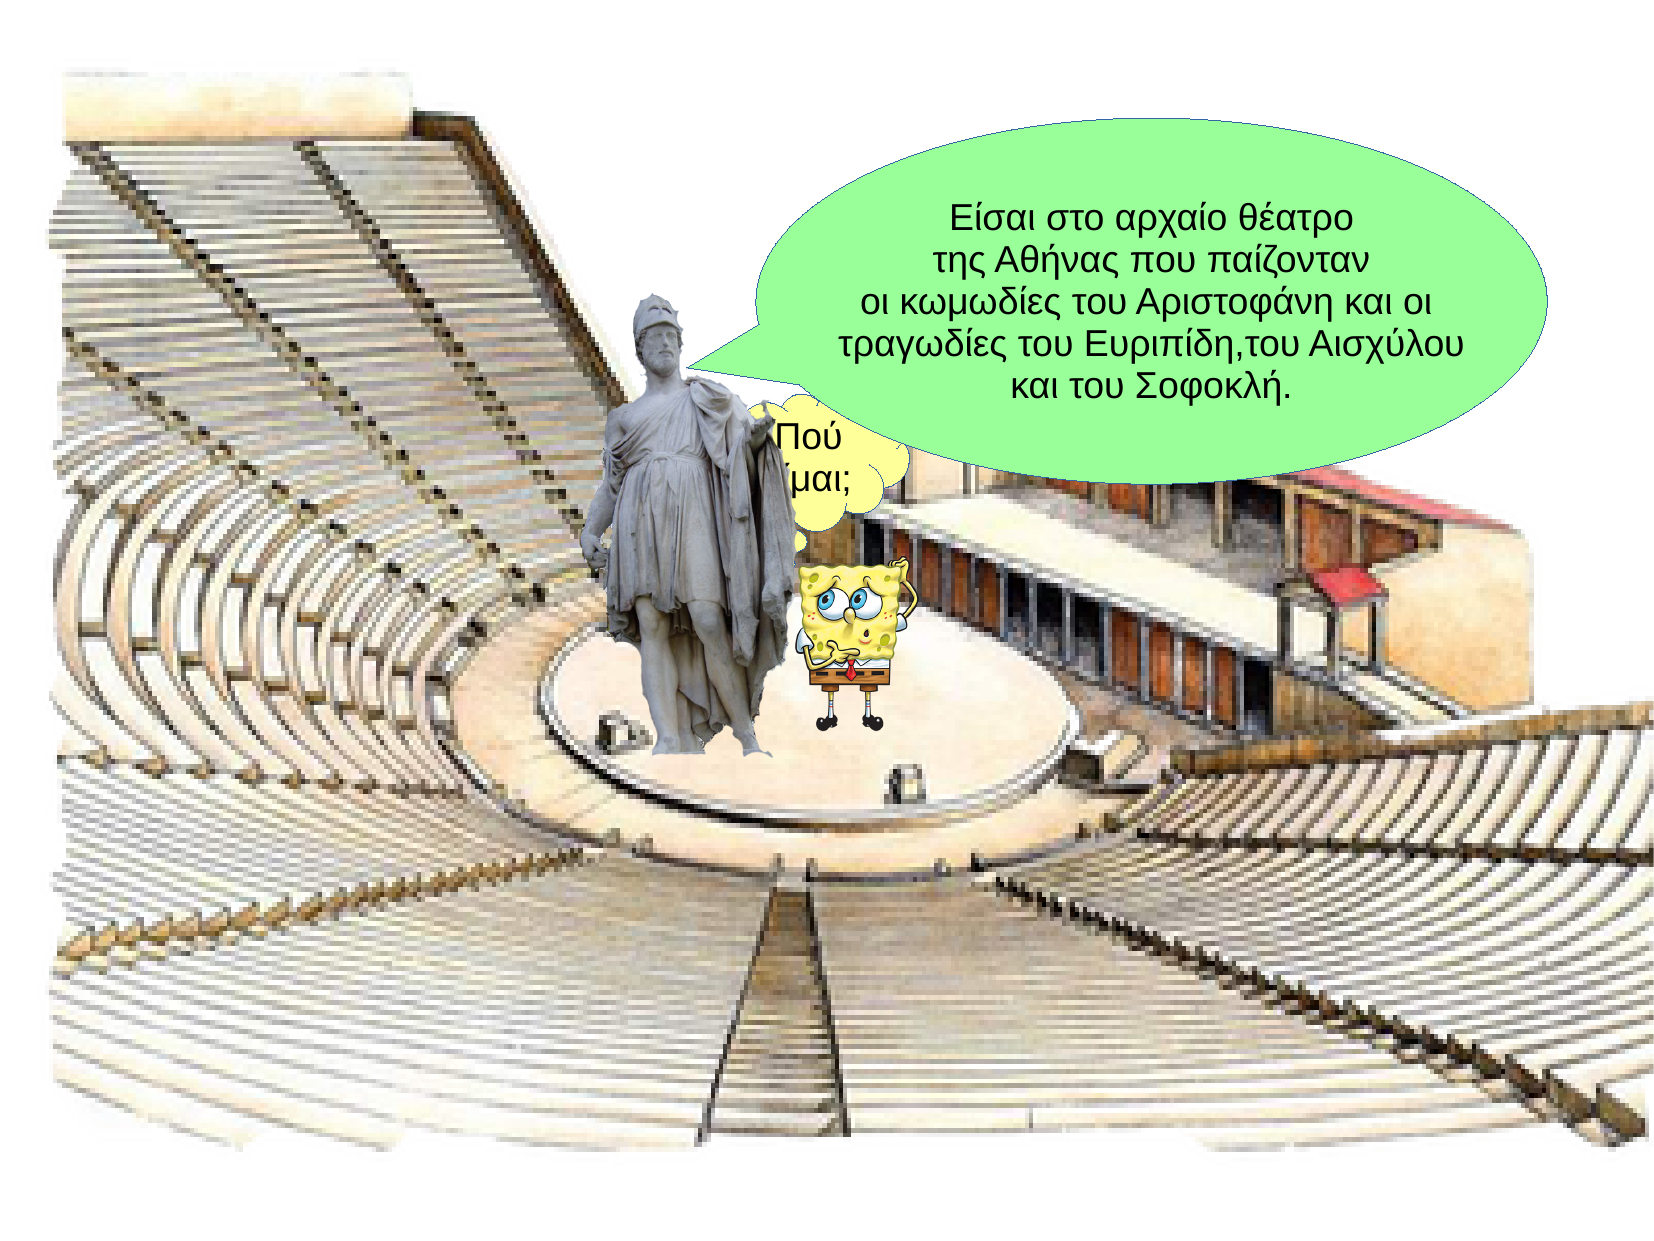

Είσαι στο αρχαίο θέατρο
της Αθήνας που παίζονταν
οι κωμωδίες του Αριστοφάνη και οι
τραγωδίες του Ευριπίδη,του Αισχύλου
και του Σοφοκλή.
Πού
είμαι;